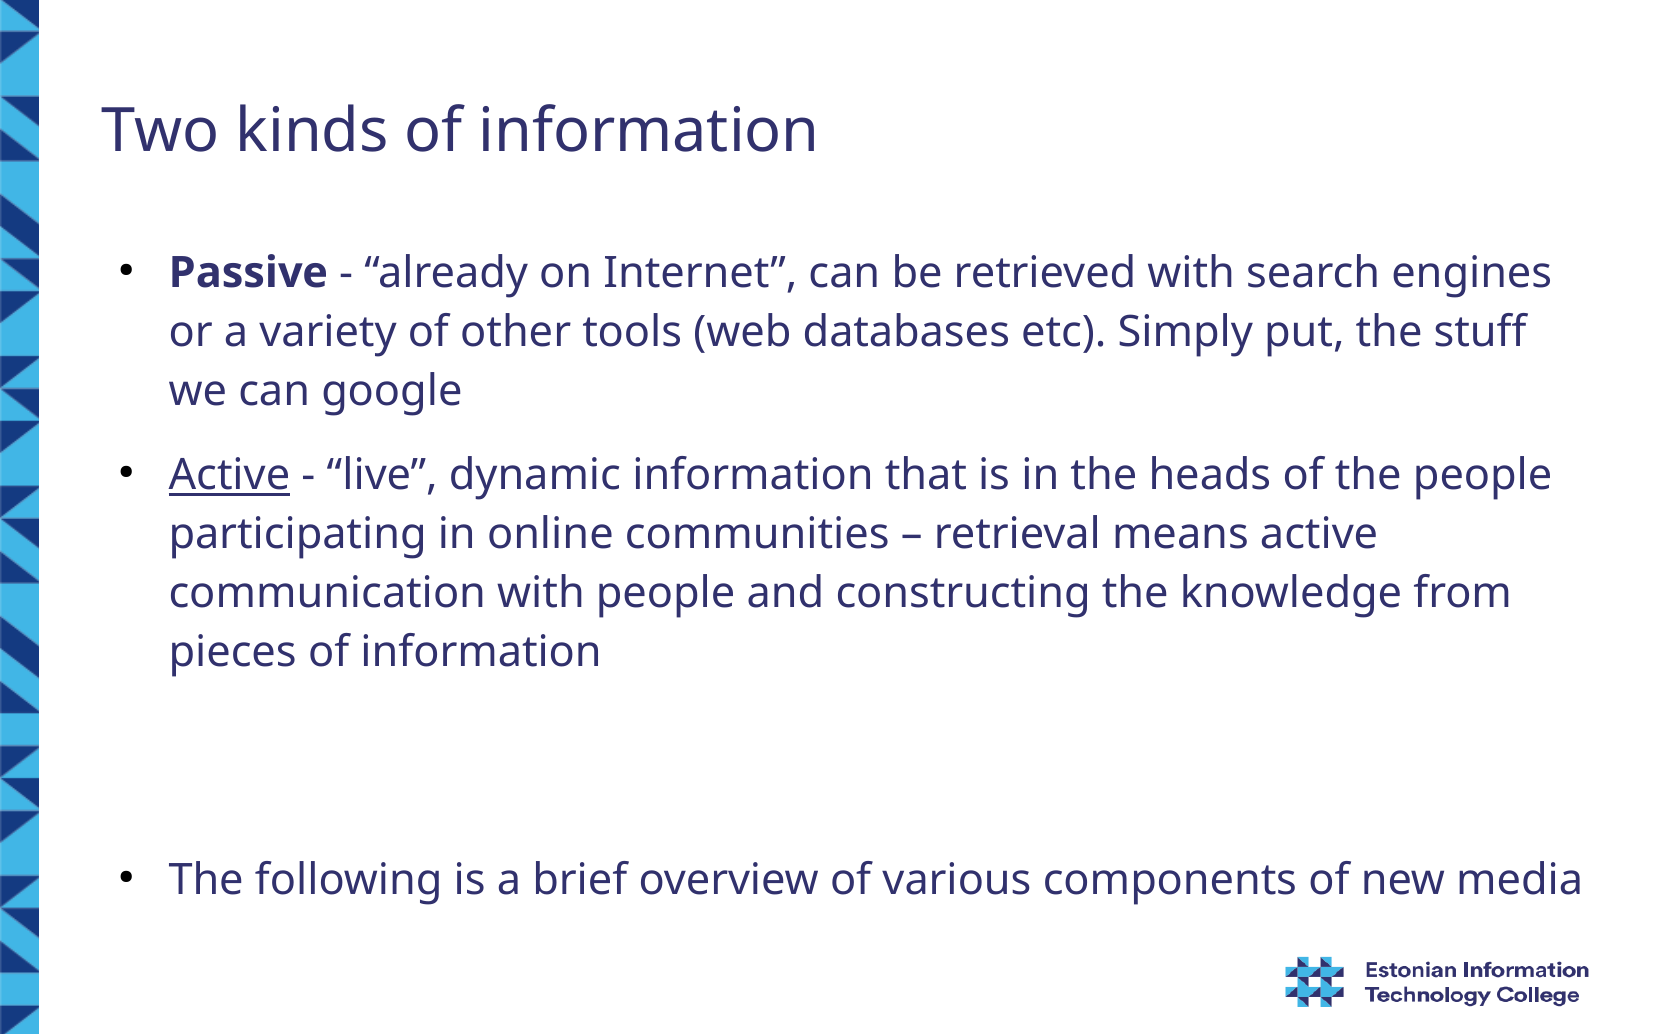

# Two kinds of information
Passive - “already on Internet”, can be retrieved with search engines or a variety of other tools (web databases etc). Simply put, the stuff we can google
Active - “live”, dynamic information that is in the heads of the people participating in online communities – retrieval means active communication with people and constructing the knowledge from pieces of information
The following is a brief overview of various components of new media